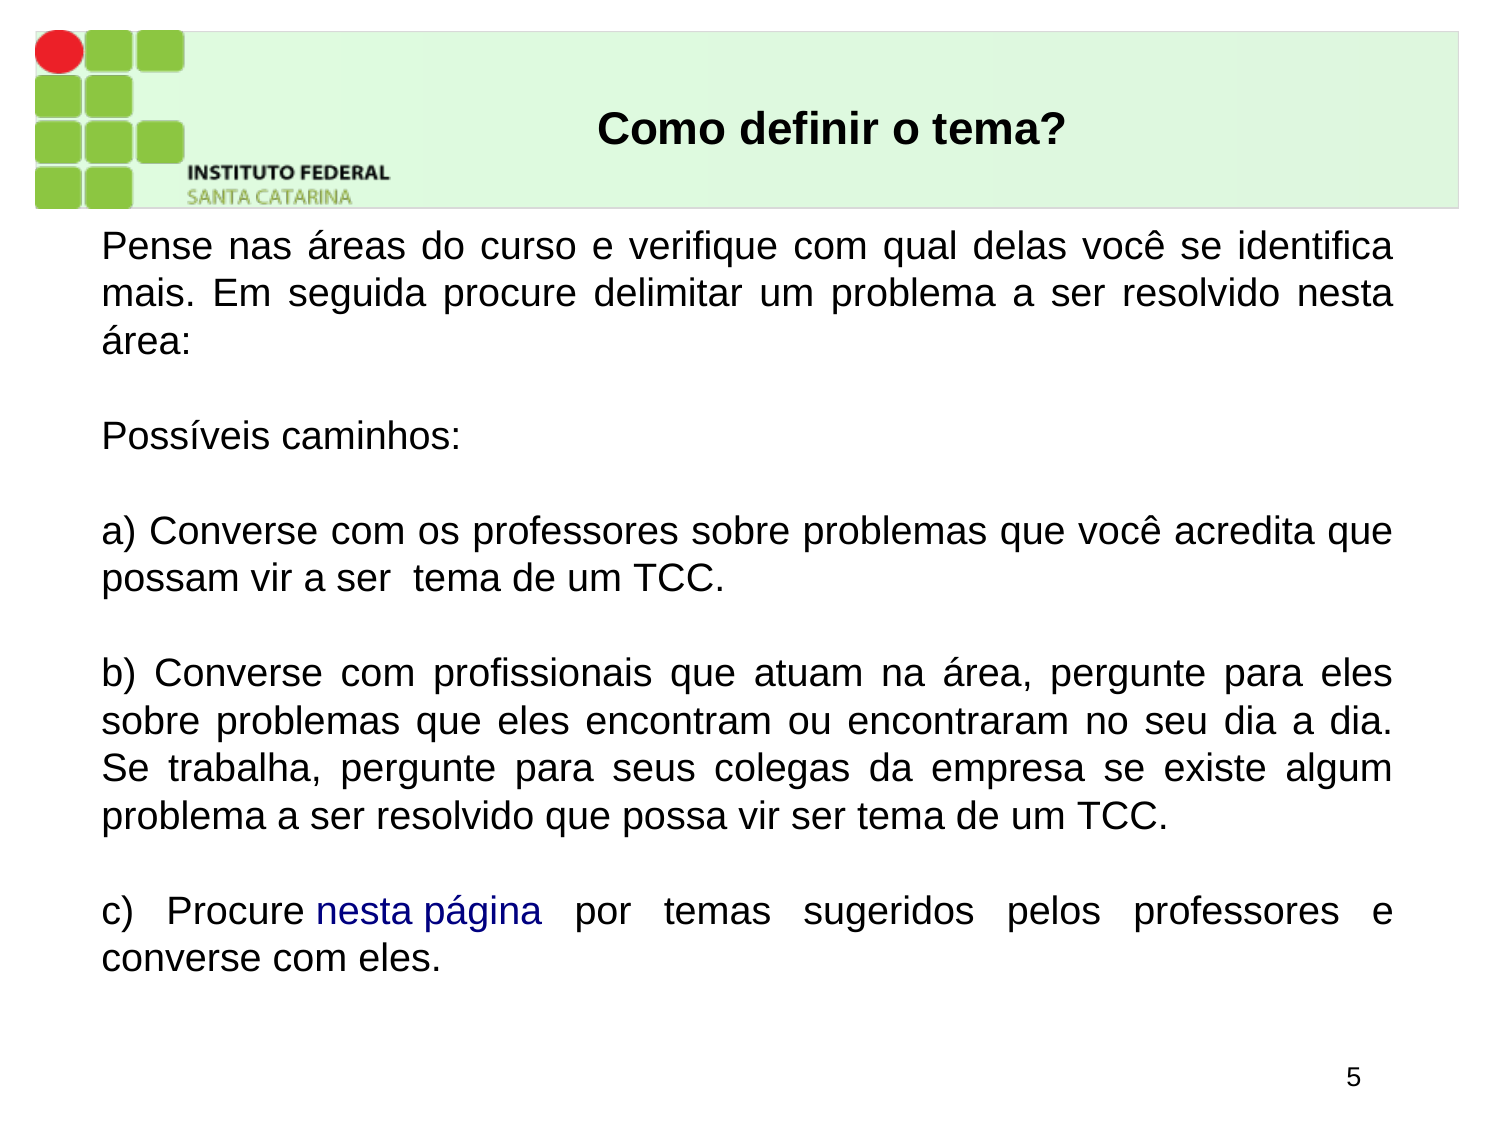

# Como definir o tema?
Pense nas áreas do curso e verifique com qual delas você se identifica mais. Em seguida procure delimitar um problema a ser resolvido nesta área:
Possíveis caminhos:
a) Converse com os professores sobre problemas que você acredita que possam vir a ser tema de um TCC.
b) Converse com profissionais que atuam na área, pergunte para eles sobre problemas que eles encontram ou encontraram no seu dia a dia. Se trabalha, pergunte para seus colegas da empresa se existe algum problema a ser resolvido que possa vir ser tema de um TCC.
c) Procure nesta página por temas sugeridos pelos professores e converse com eles.
5